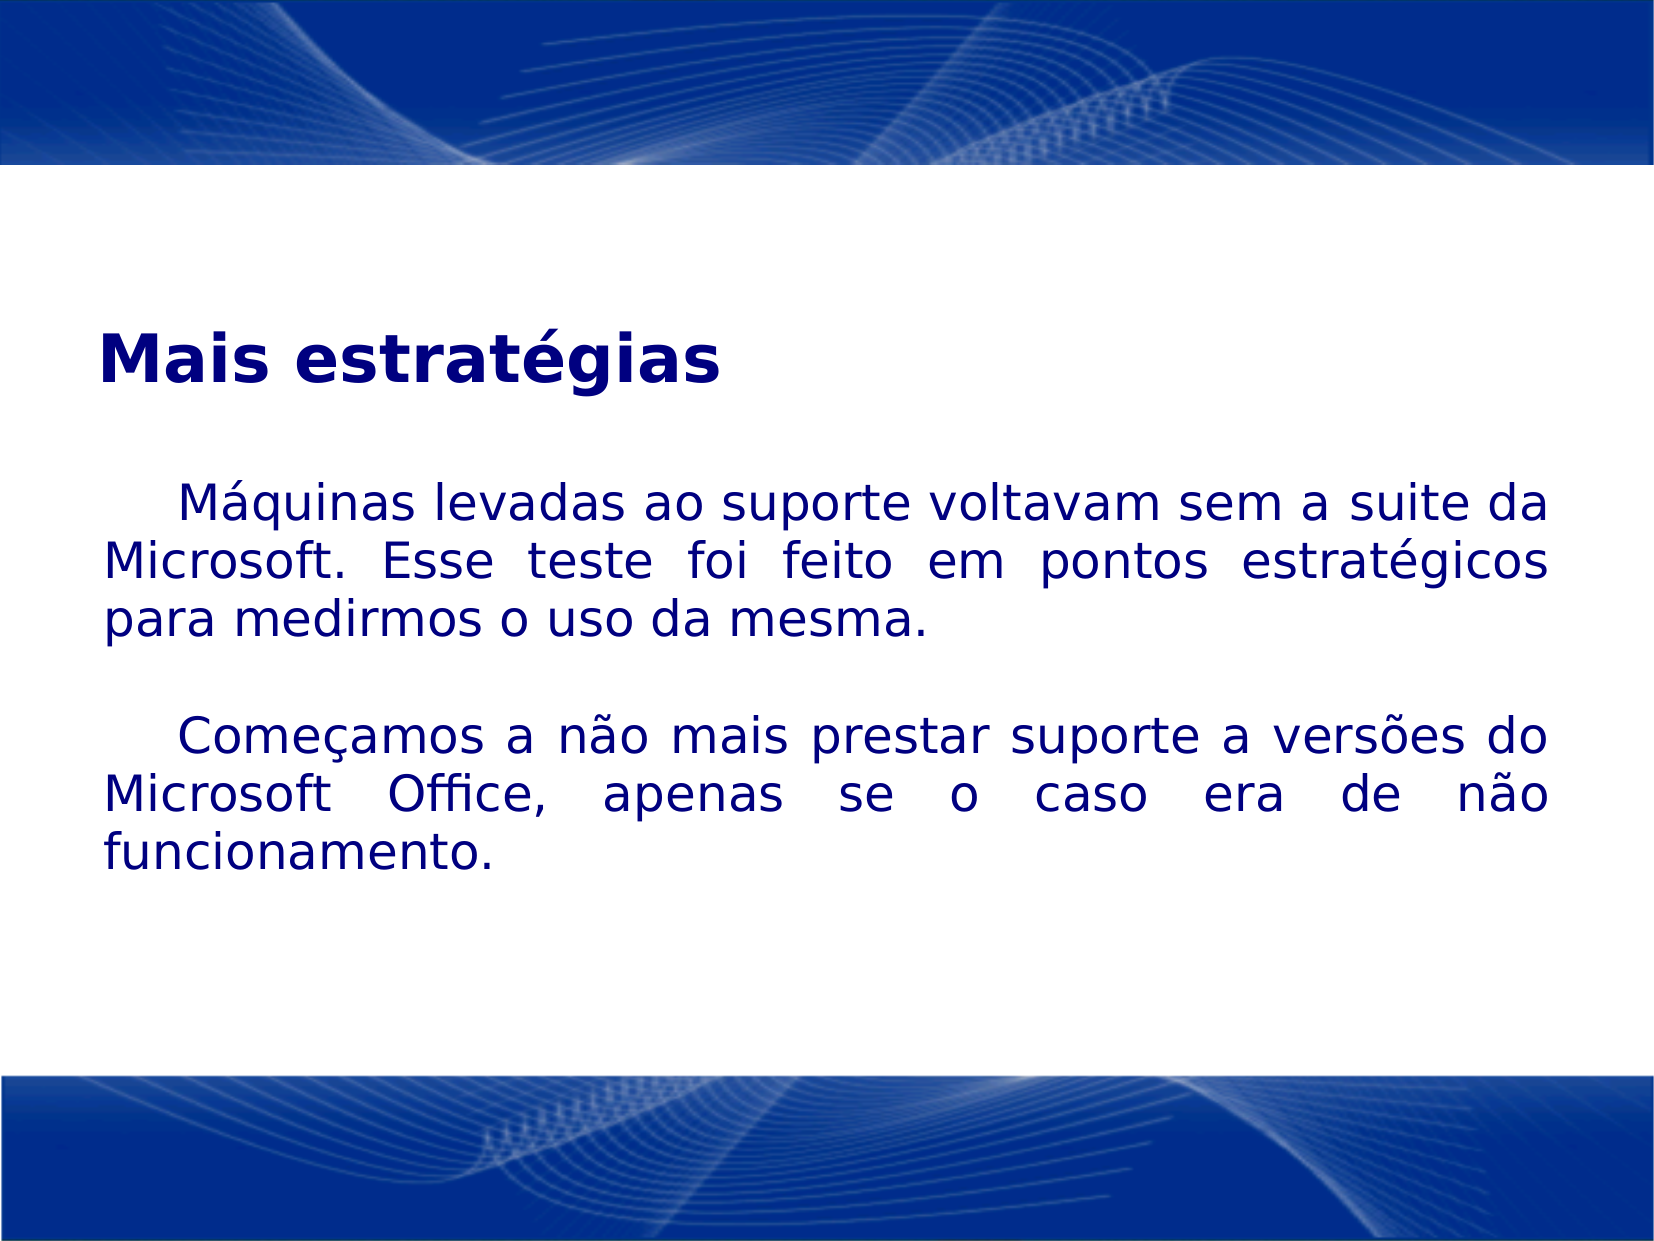

Mais estratégias
	Máquinas levadas ao suporte voltavam sem a suite da Microsoft. Esse teste foi feito em pontos estratégicos para medirmos o uso da mesma.
	Começamos a não mais prestar suporte a versões do Microsoft Office, apenas se o caso era de não funcionamento.